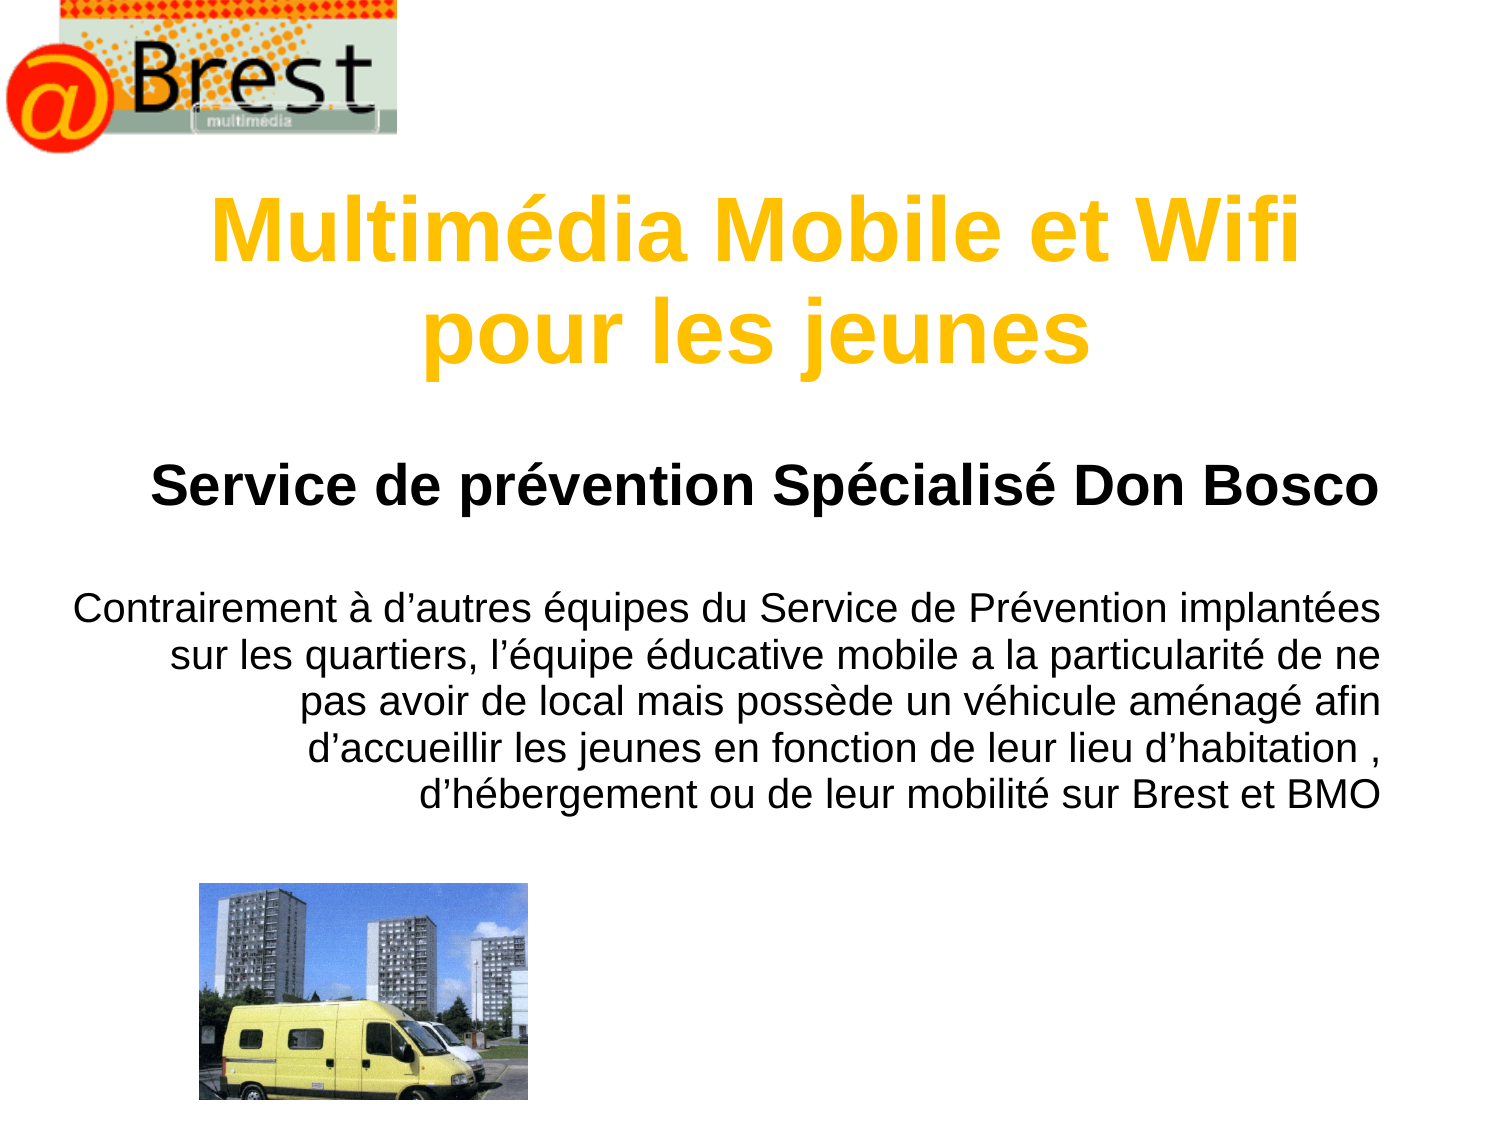

# Multimédia Mobile et Wifi pour les jeunes
Service de prévention Spécialisé Don Bosco
Contrairement à d’autres équipes du Service de Prévention implantées sur les quartiers, l’équipe éducative mobile a la particularité de ne pas avoir de local mais possède un véhicule aménagé afin d’accueillir les jeunes en fonction de leur lieu d’habitation , d’hébergement ou de leur mobilité sur Brest et BMO